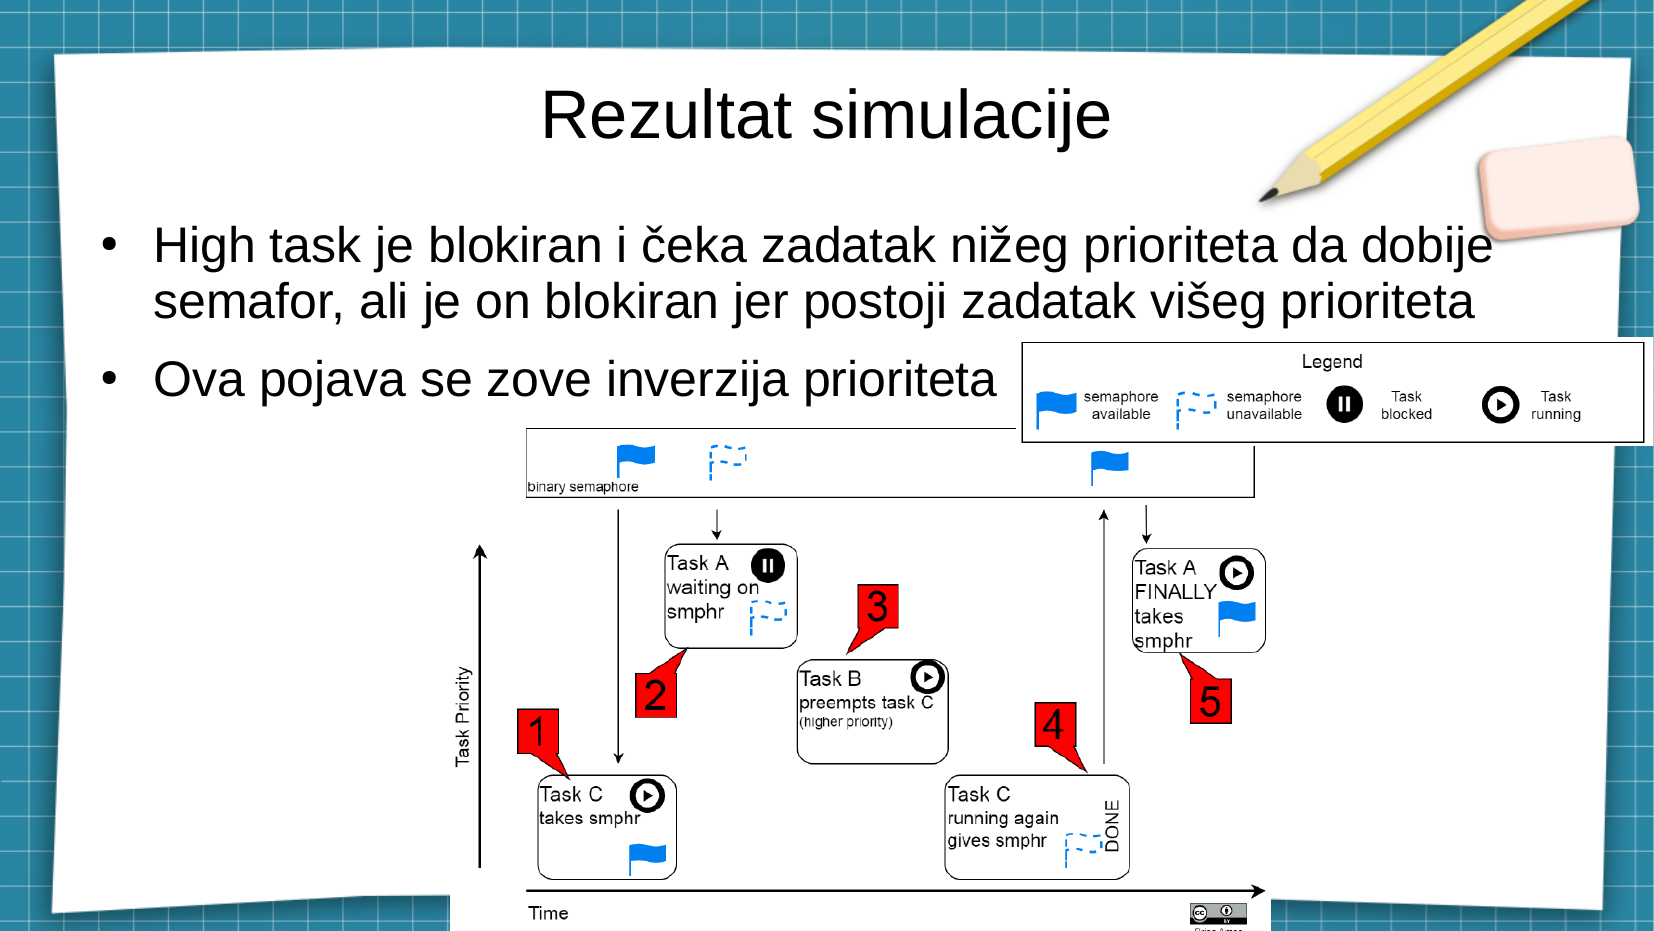

# Rezultat simulacije
High task je blokiran i čeka zadatak nižeg prioriteta da dobije semafor, ali je on blokiran jer postoji zadatak višeg prioriteta
Ova pojava se zove inverzija prioriteta